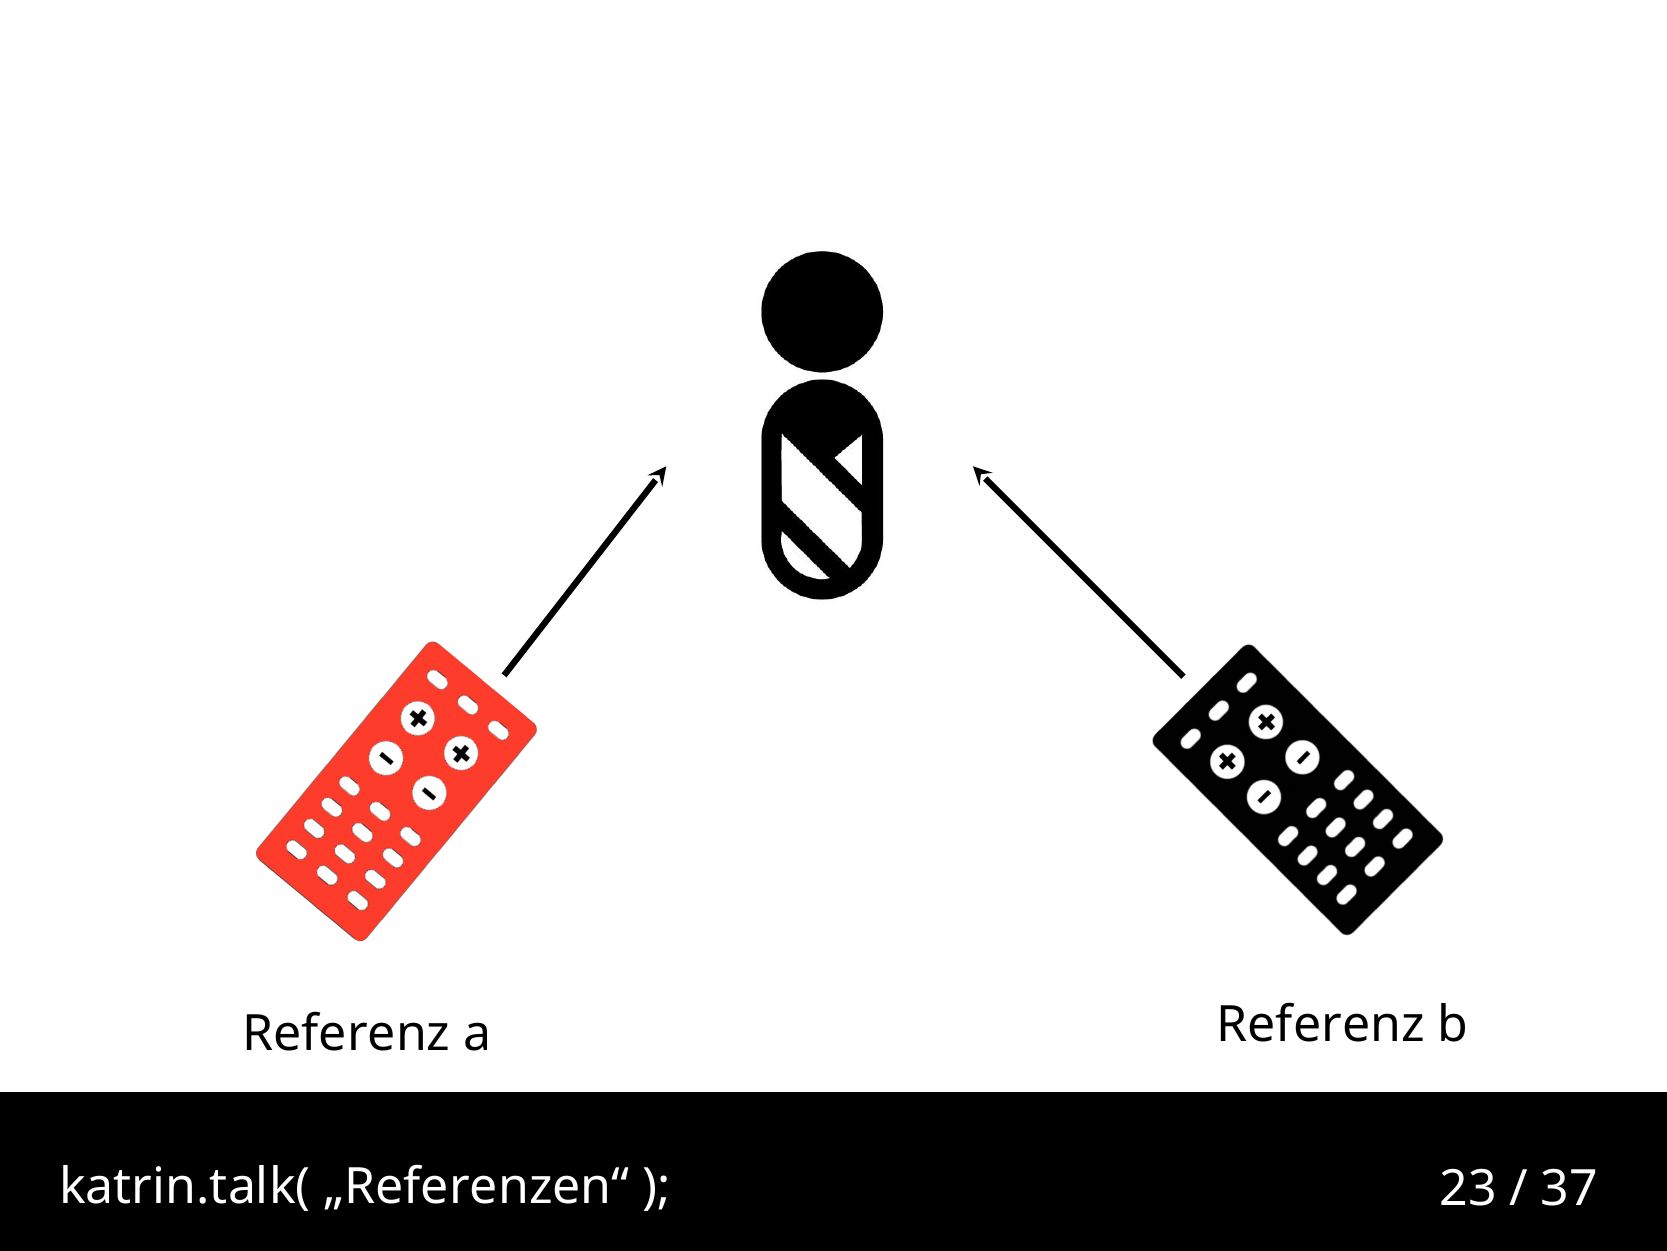

Referenz b
Referenz a
katrin.talk( „Referenzen“ );
23